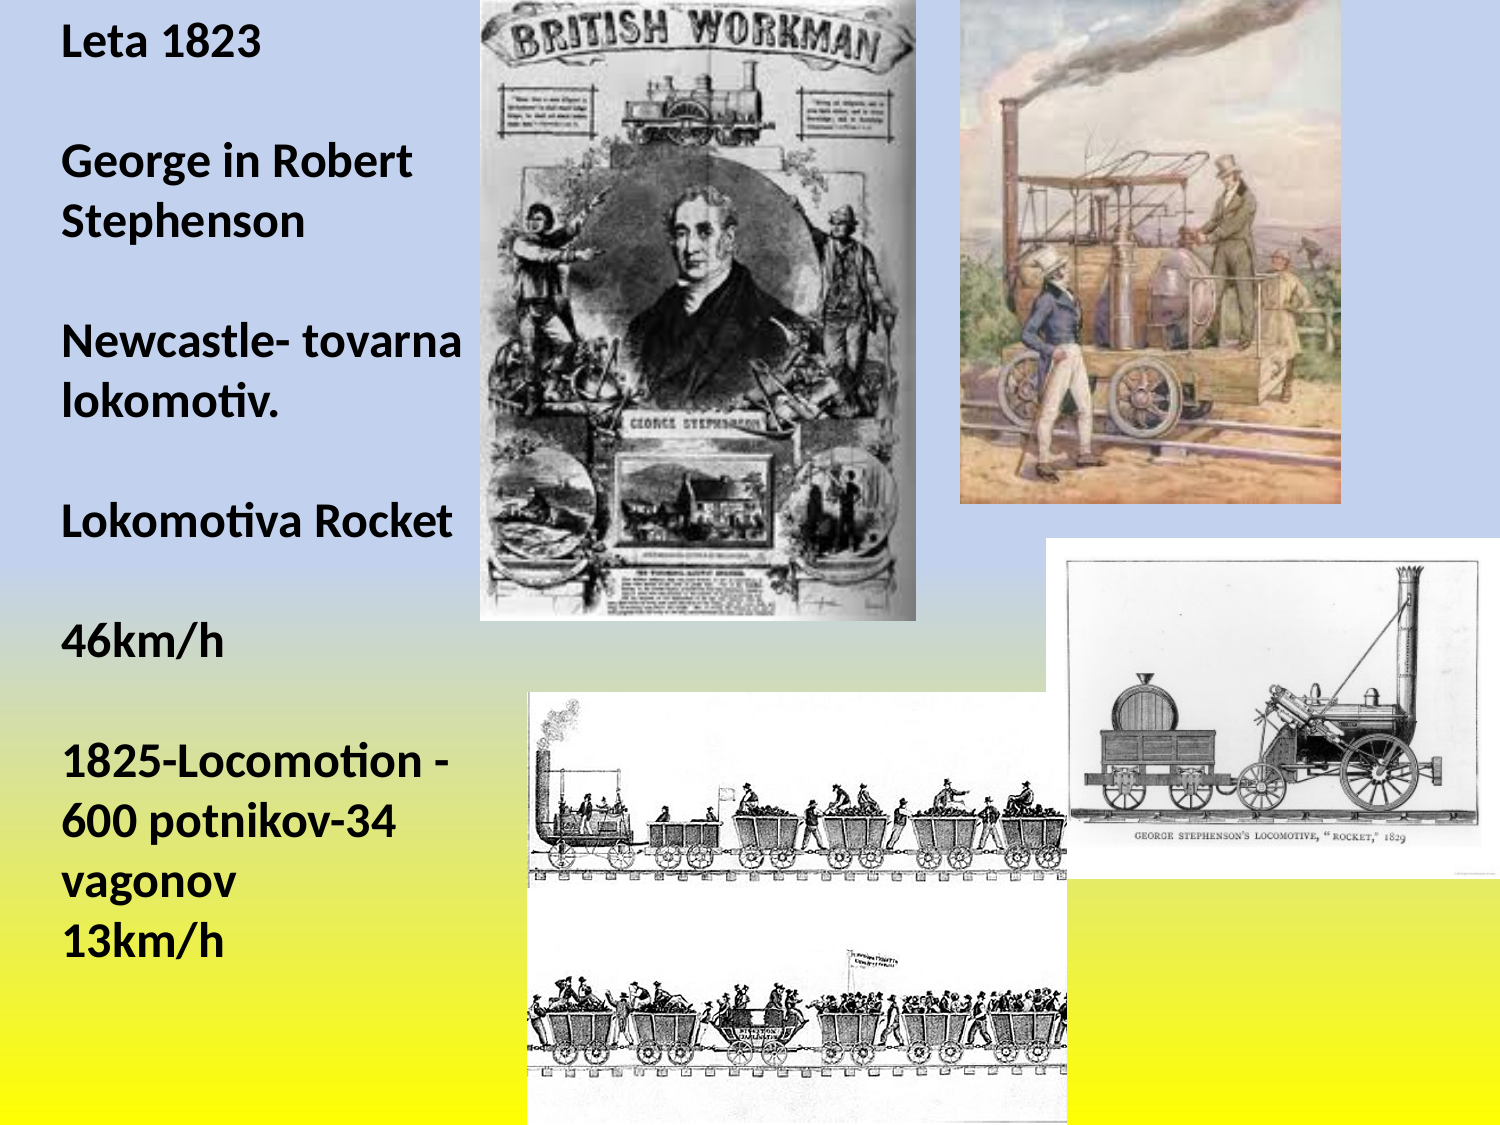

Leta 1823
George in Robert Stephenson
Newcastle- tovarna lokomotiv.
Lokomotiva Rocket
46km/h
1825-Locomotion -600 potnikov-34 vagonov
13km/h